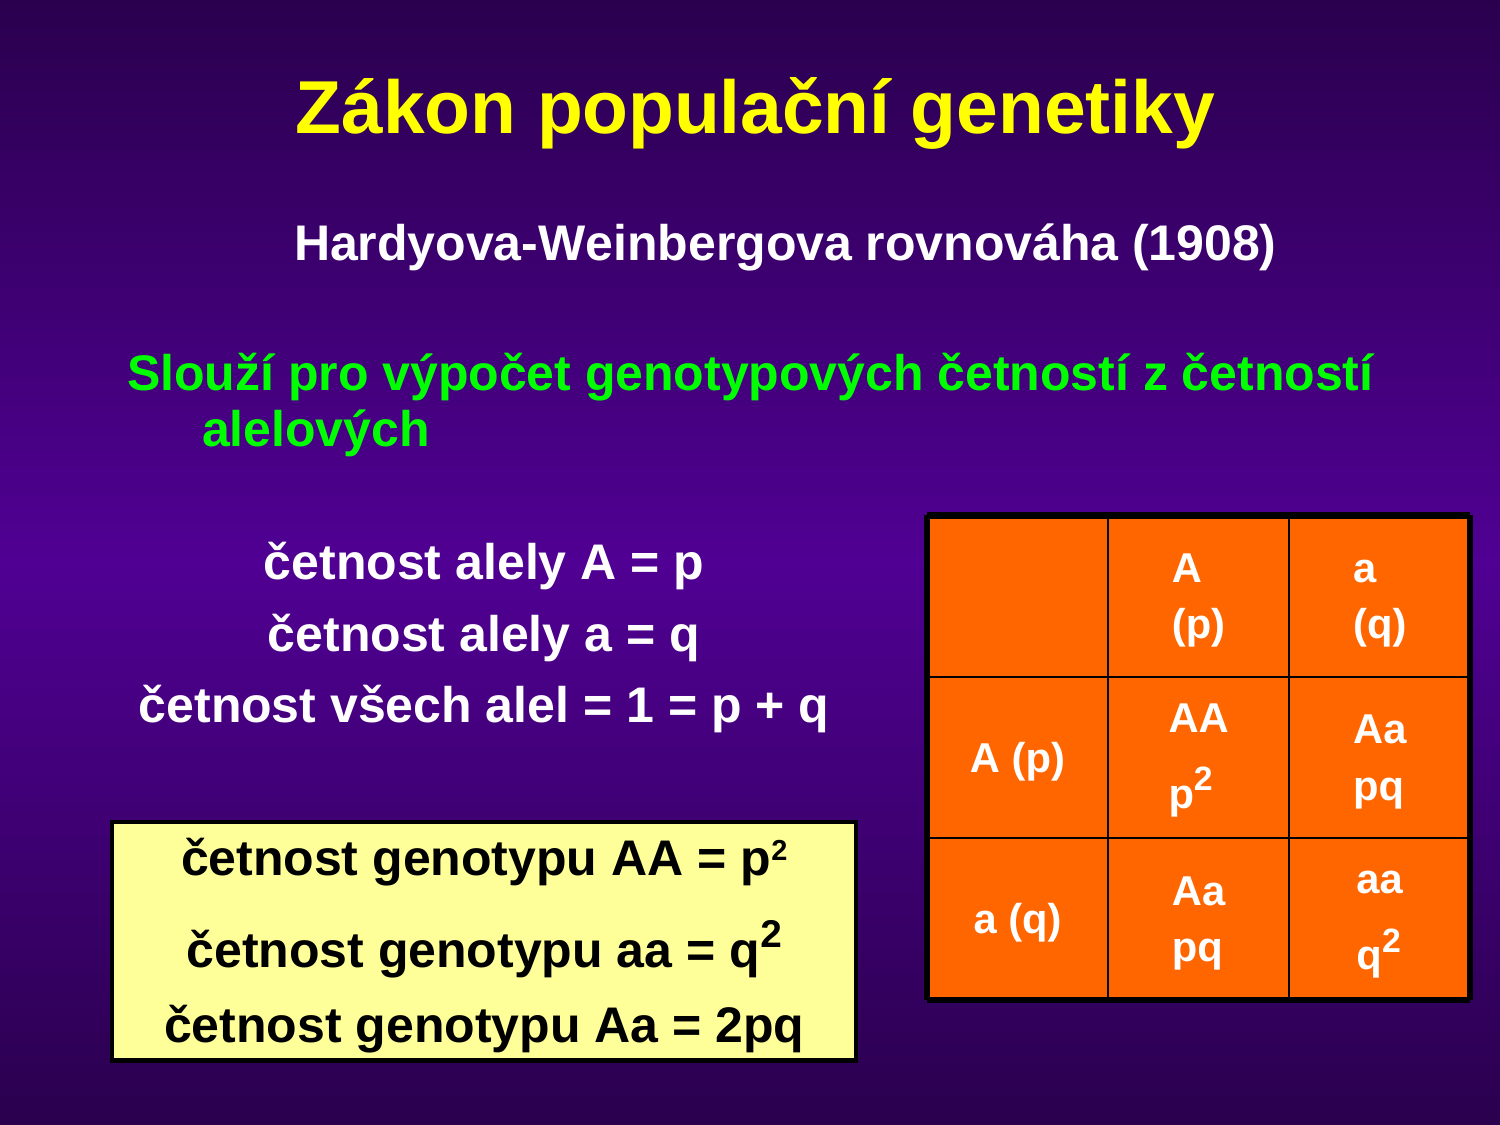

# Zákon populační genetiky
Hardyova-Weinbergova rovnováha (1908)
Slouží pro výpočet genotypových četností z četností alelových
A
(p)
a
(q)
A (p)
AA
p2
Aa
pq
a (q)
Aa
pq
aa
q2
četnost alely A = p
četnost alely a = q
četnost všech alel = 1 = p + q
četnost genotypu AA = p2
četnost genotypu aa = q2
četnost genotypu Aa = 2pq